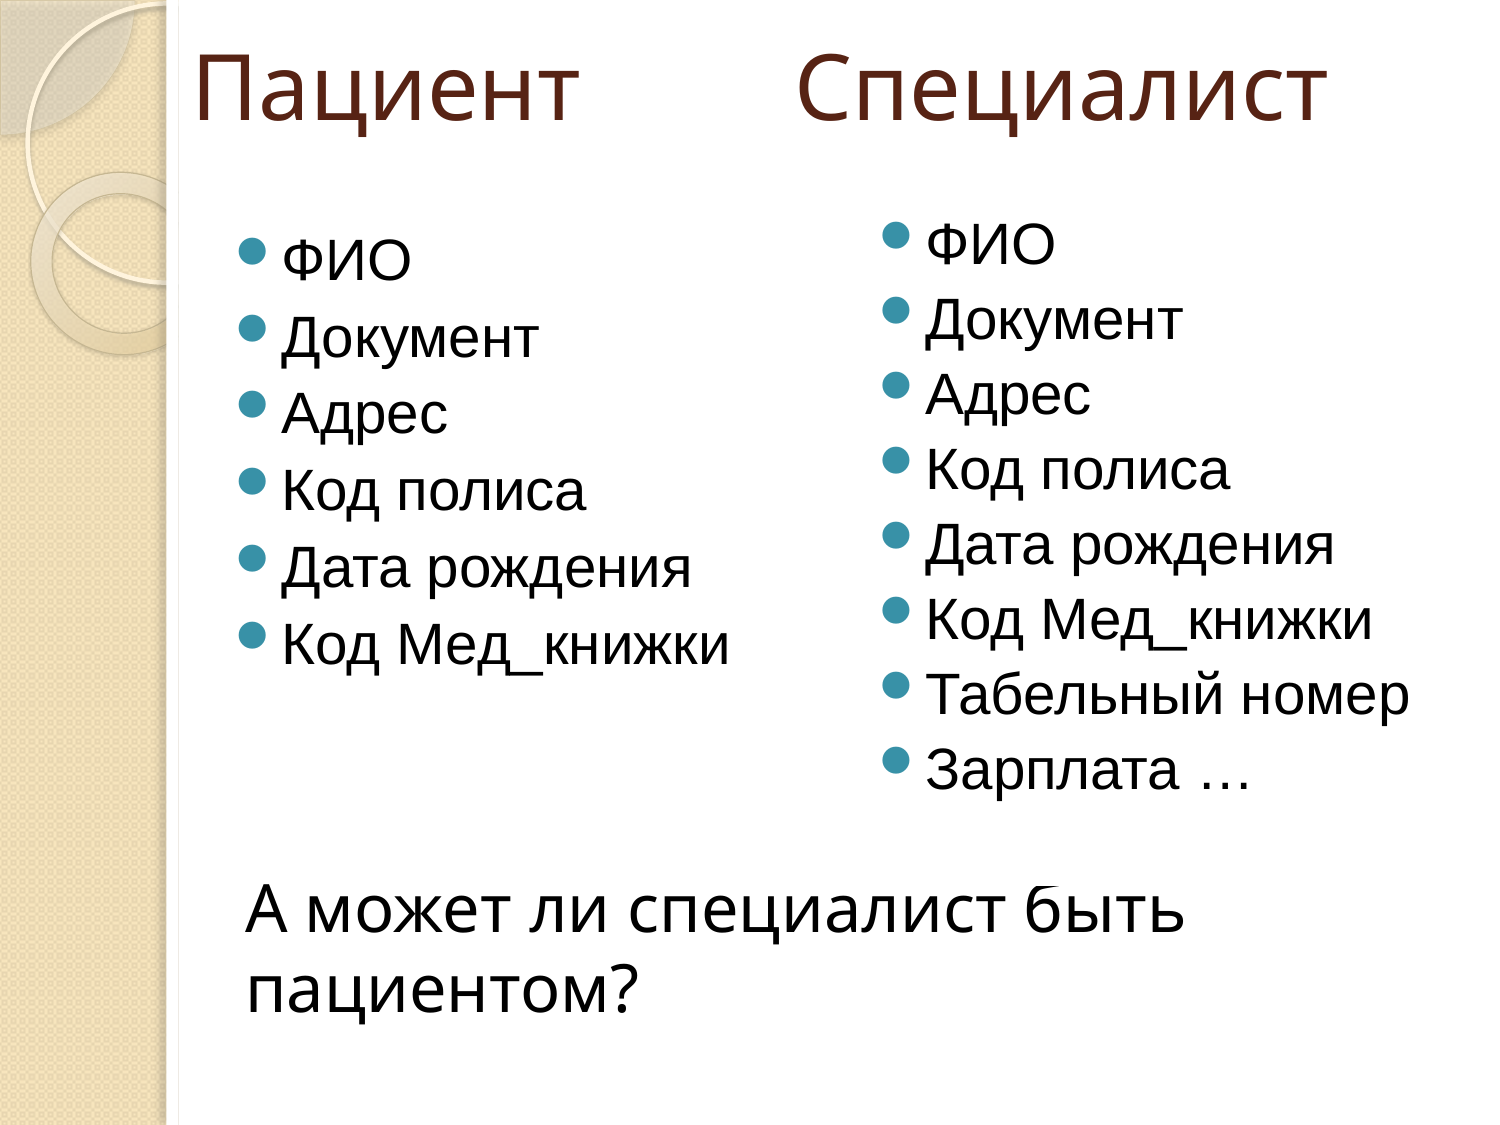

Пациент Специалист
ФИО
Документ
Адрес
Код полиса
Дата рождения
Код Мед_книжки
Табельный номер
Зарплата …
# ФИО
Документ
Адрес
Код полиса
Дата рождения
Код Мед_книжки
ФИО
Документ
Адрес
Дата рождения
Табельный номер
А может ли специалист быть пациентом?